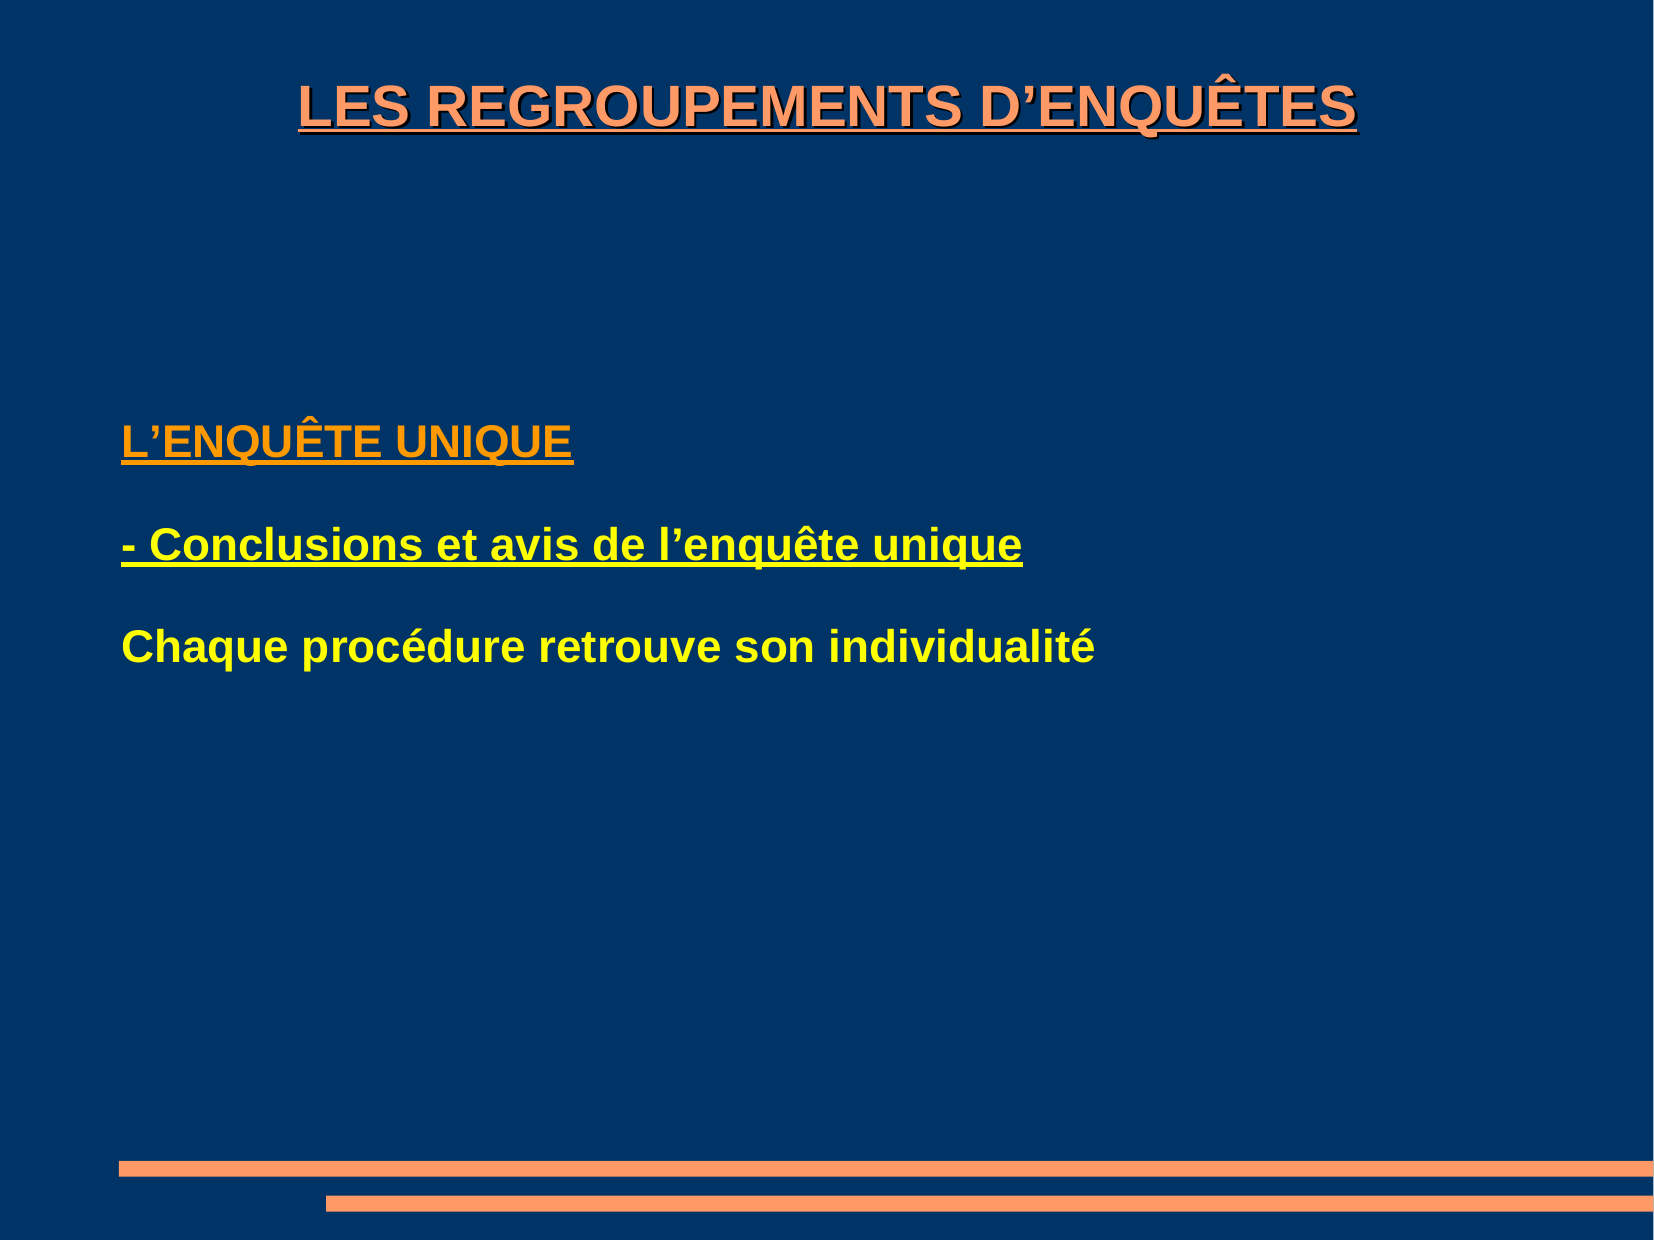

# LES REGROUPEMENTS D’ENQUÊTES
L’ENQUÊTE UNIQUE
- Conclusions et avis de l’enquête unique
Chaque procédure retrouve son individualité